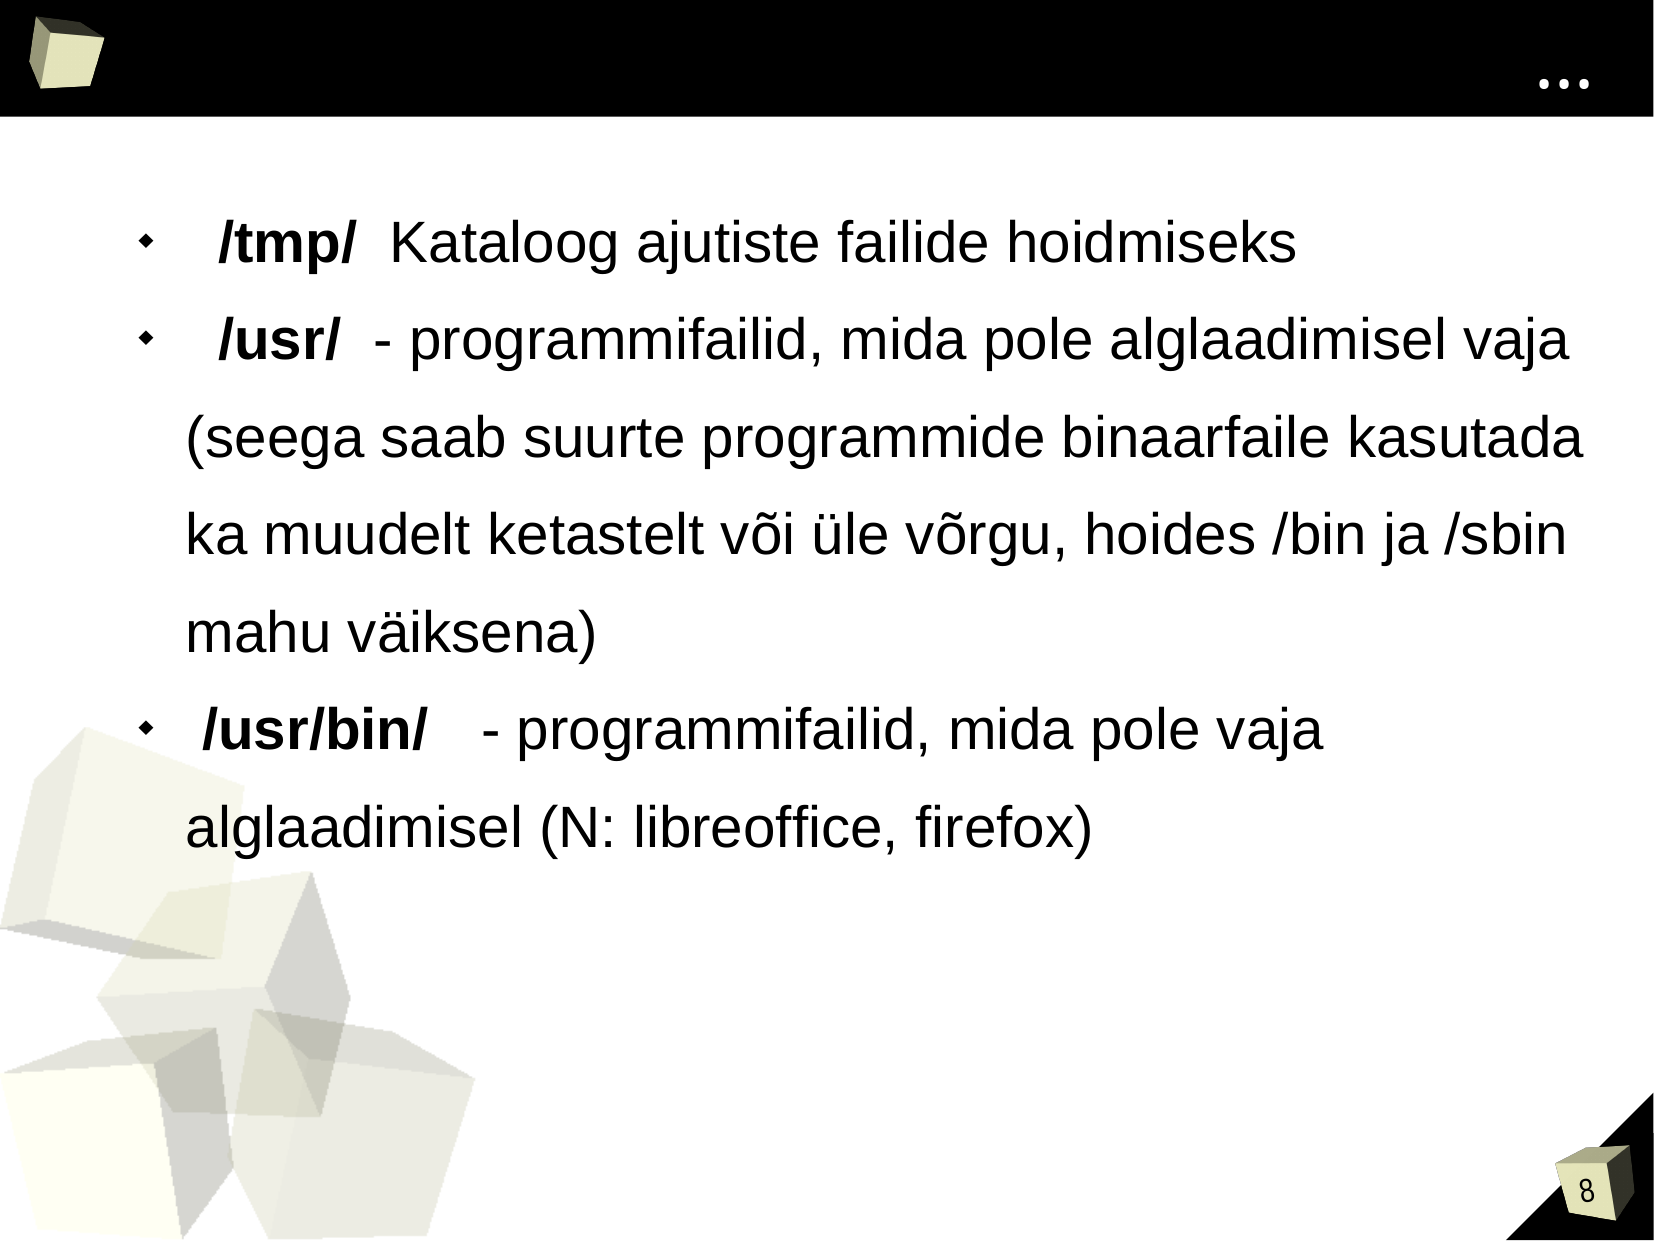

# ...
 /tmp/ Kataloog ajutiste failide hoidmiseks
 /usr/ - programmifailid, mida pole alglaadimisel vaja (seega saab suurte programmide binaarfaile kasutada ka muudelt ketastelt või üle võrgu, hoides /bin ja /sbin mahu väiksena)
 /usr/bin/	- programmifailid, mida pole vaja alglaadimisel (N: libreoffice, firefox)